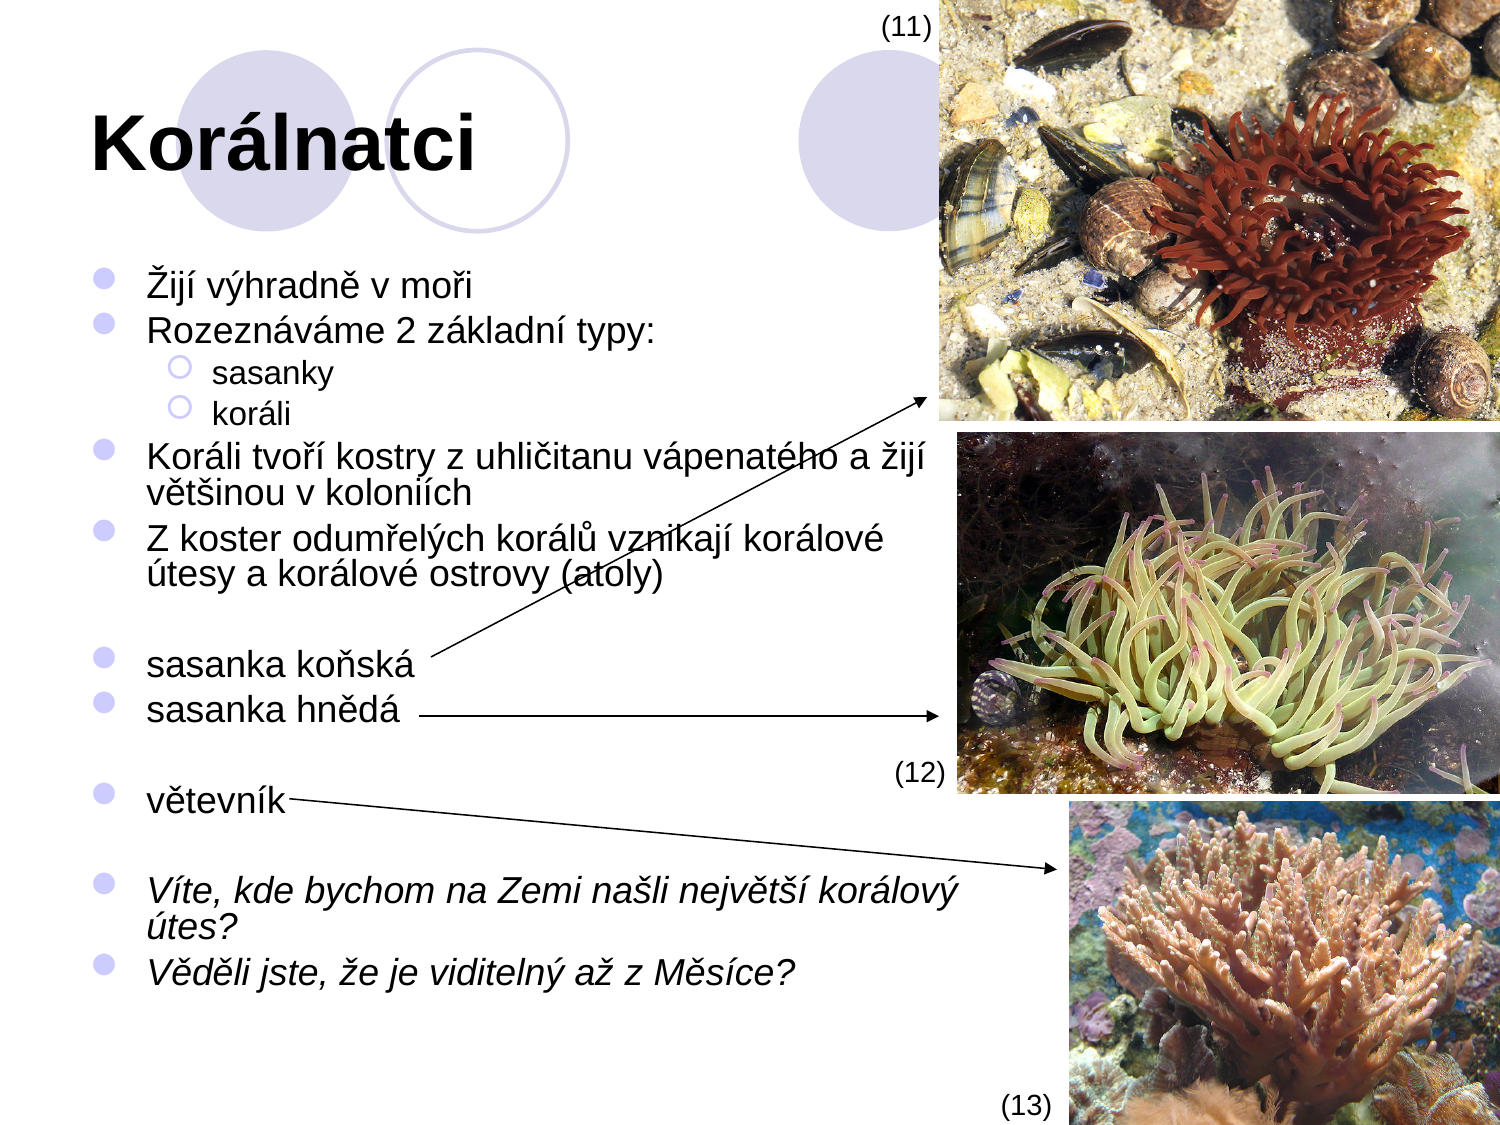

(11)
# Korálnatci
Žijí výhradně v moři
Rozeznáváme 2 základní typy:
sasanky
koráli
Koráli tvoří kostry z uhličitanu vápenatého a žijí většinou v koloniích
Z koster odumřelých korálů vznikají korálové útesy a korálové ostrovy (atoly)
sasanka koňská
sasanka hnědá
větevník
Víte, kde bychom na Zemi našli největší korálový útes?
Věděli jste, že je viditelný až z Měsíce?
(12)
(13)